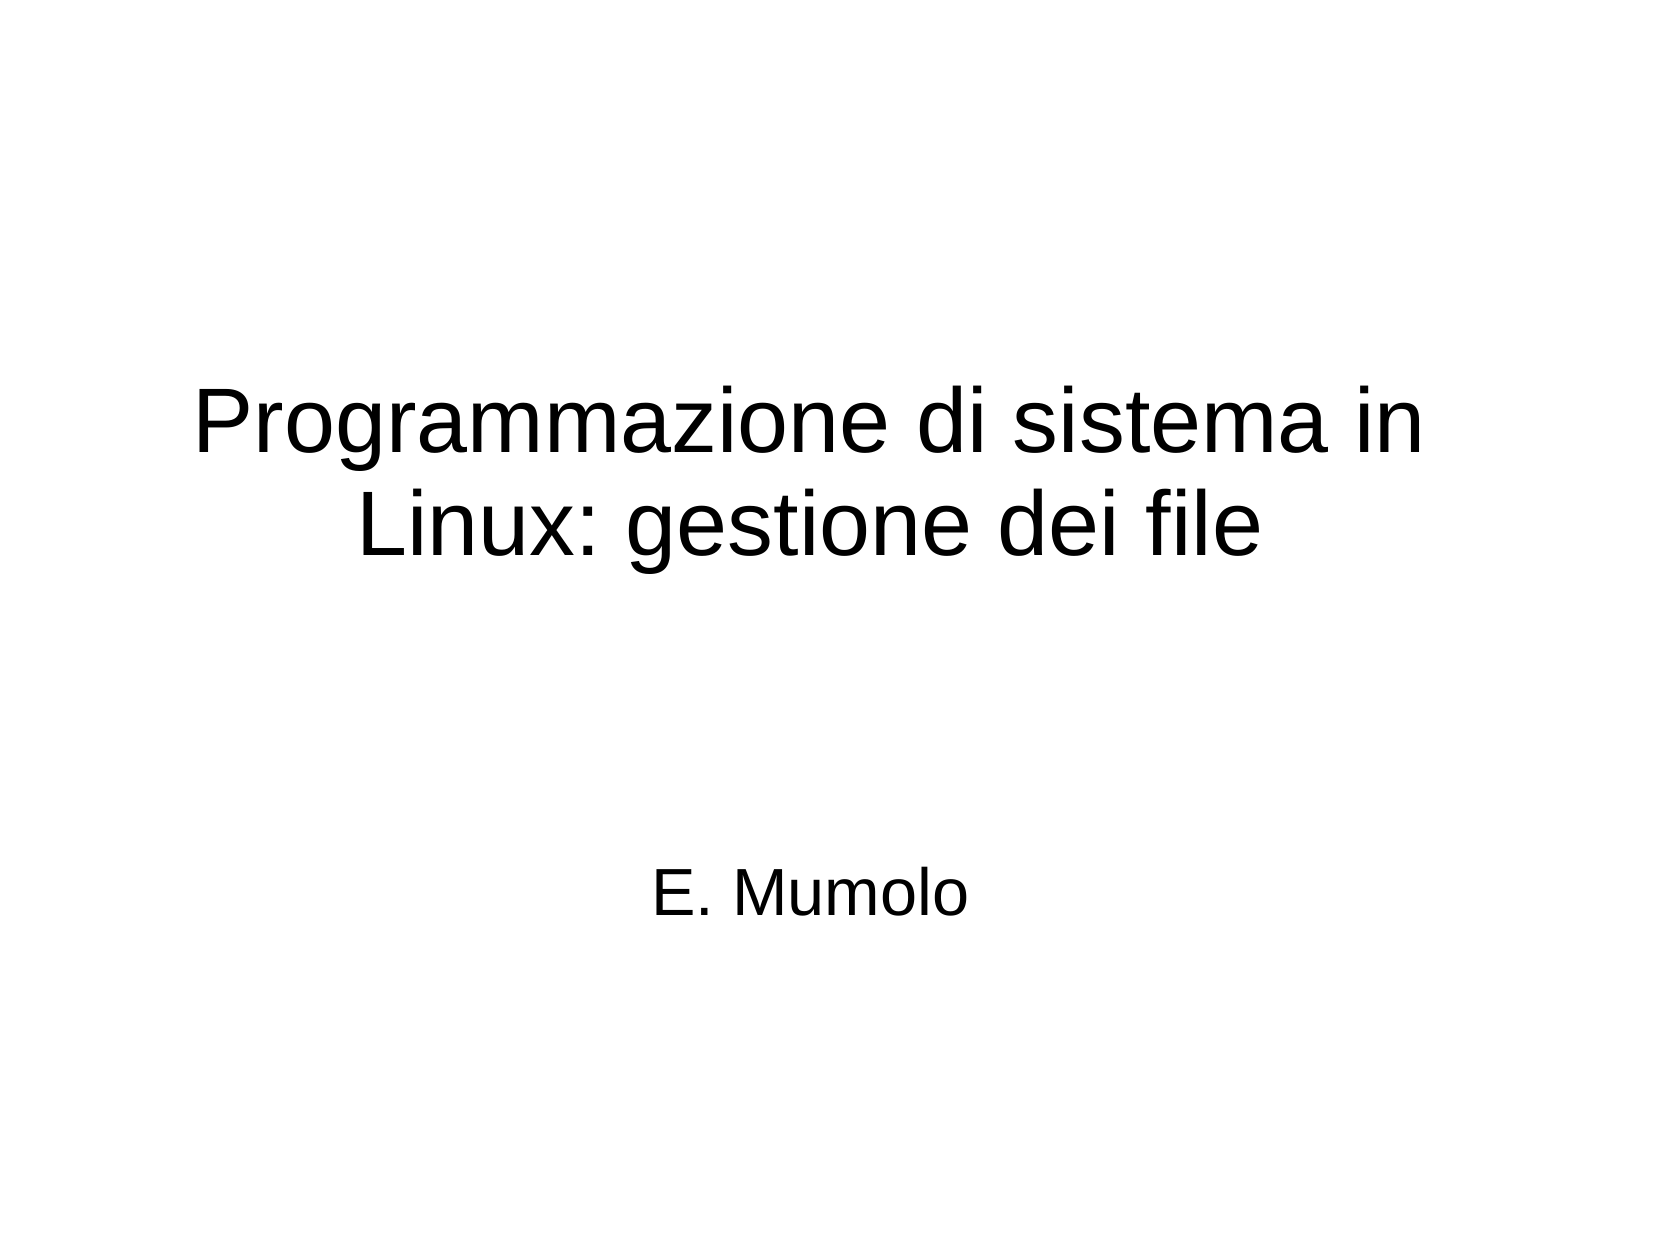

# Programmazione di sistema in Linux: gestione dei file
E. Mumolo